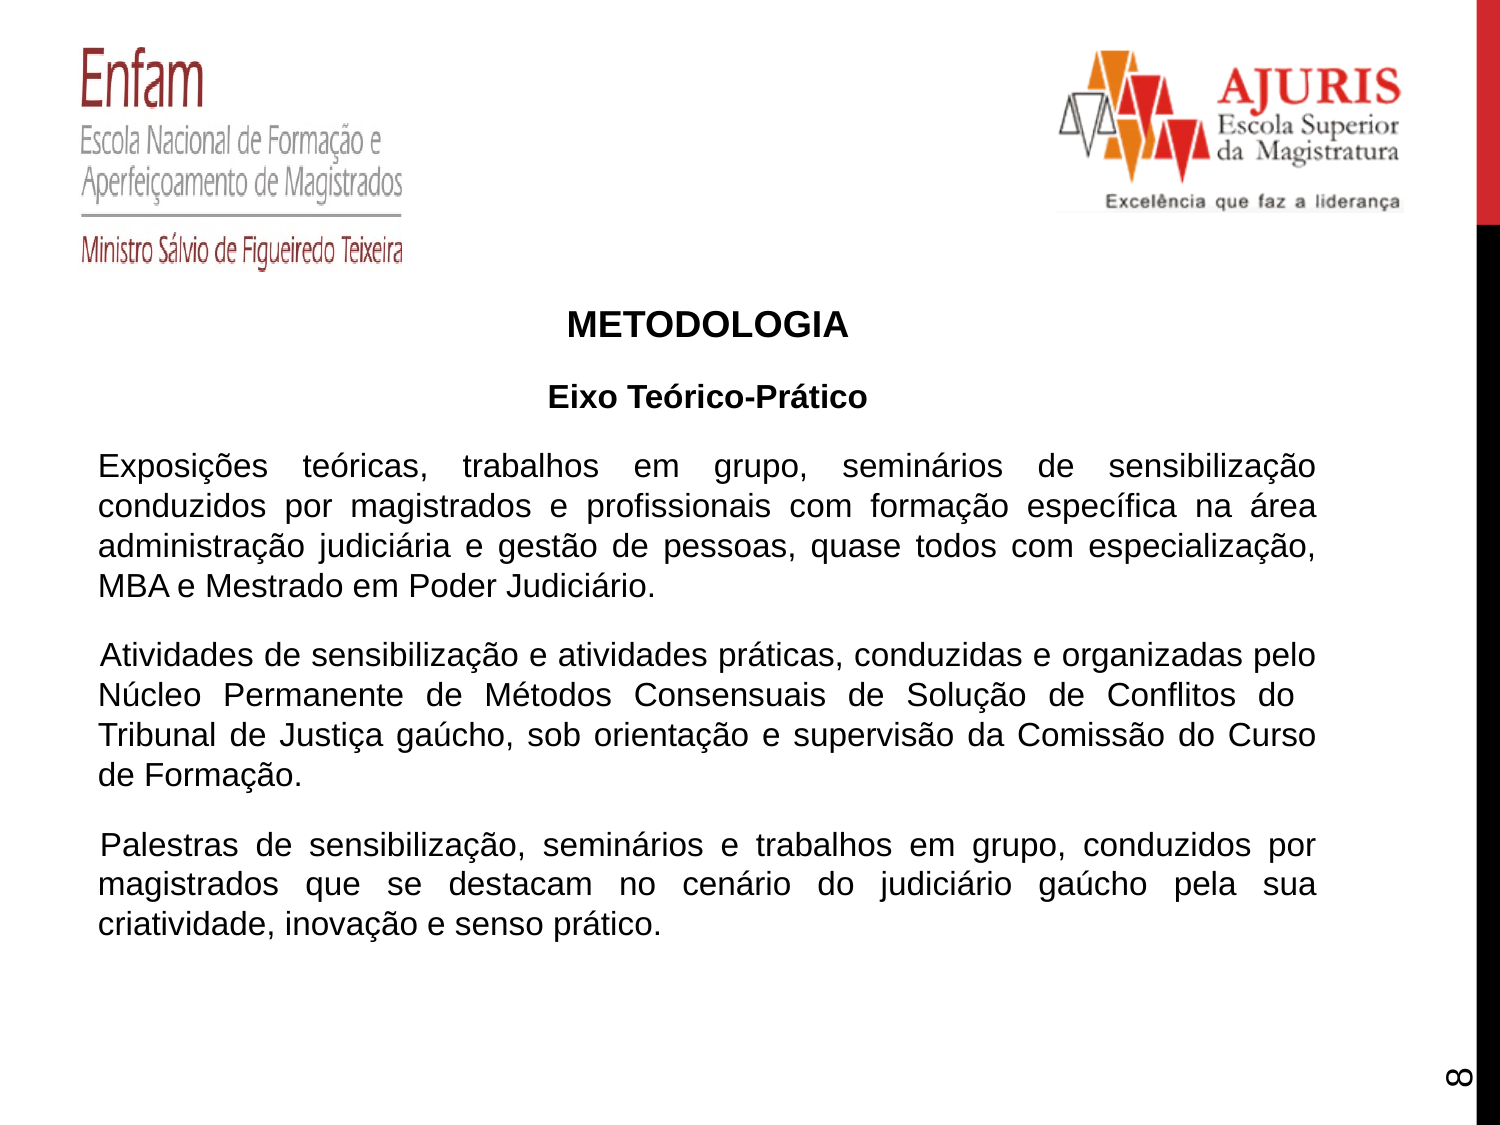

# METODOLOGIA
Eixo Teórico-Prático
Exposições teóricas, trabalhos em grupo, seminários de sensibilização conduzidos por magistrados e profissionais com formação específica na área administração judiciária e gestão de pessoas, quase todos com especialização, MBA e Mestrado em Poder Judiciário.
Atividades de sensibilização e atividades práticas, conduzidas e organizadas pelo Núcleo Permanente de Métodos Consensuais de Solução de Conflitos do Tribunal de Justiça gaúcho, sob orientação e supervisão da Comissão do Curso de Formação.
Palestras de sensibilização, seminários e trabalhos em grupo, conduzidos por magistrados que se destacam no cenário do judiciário gaúcho pela sua criatividade, inovação e senso prático.